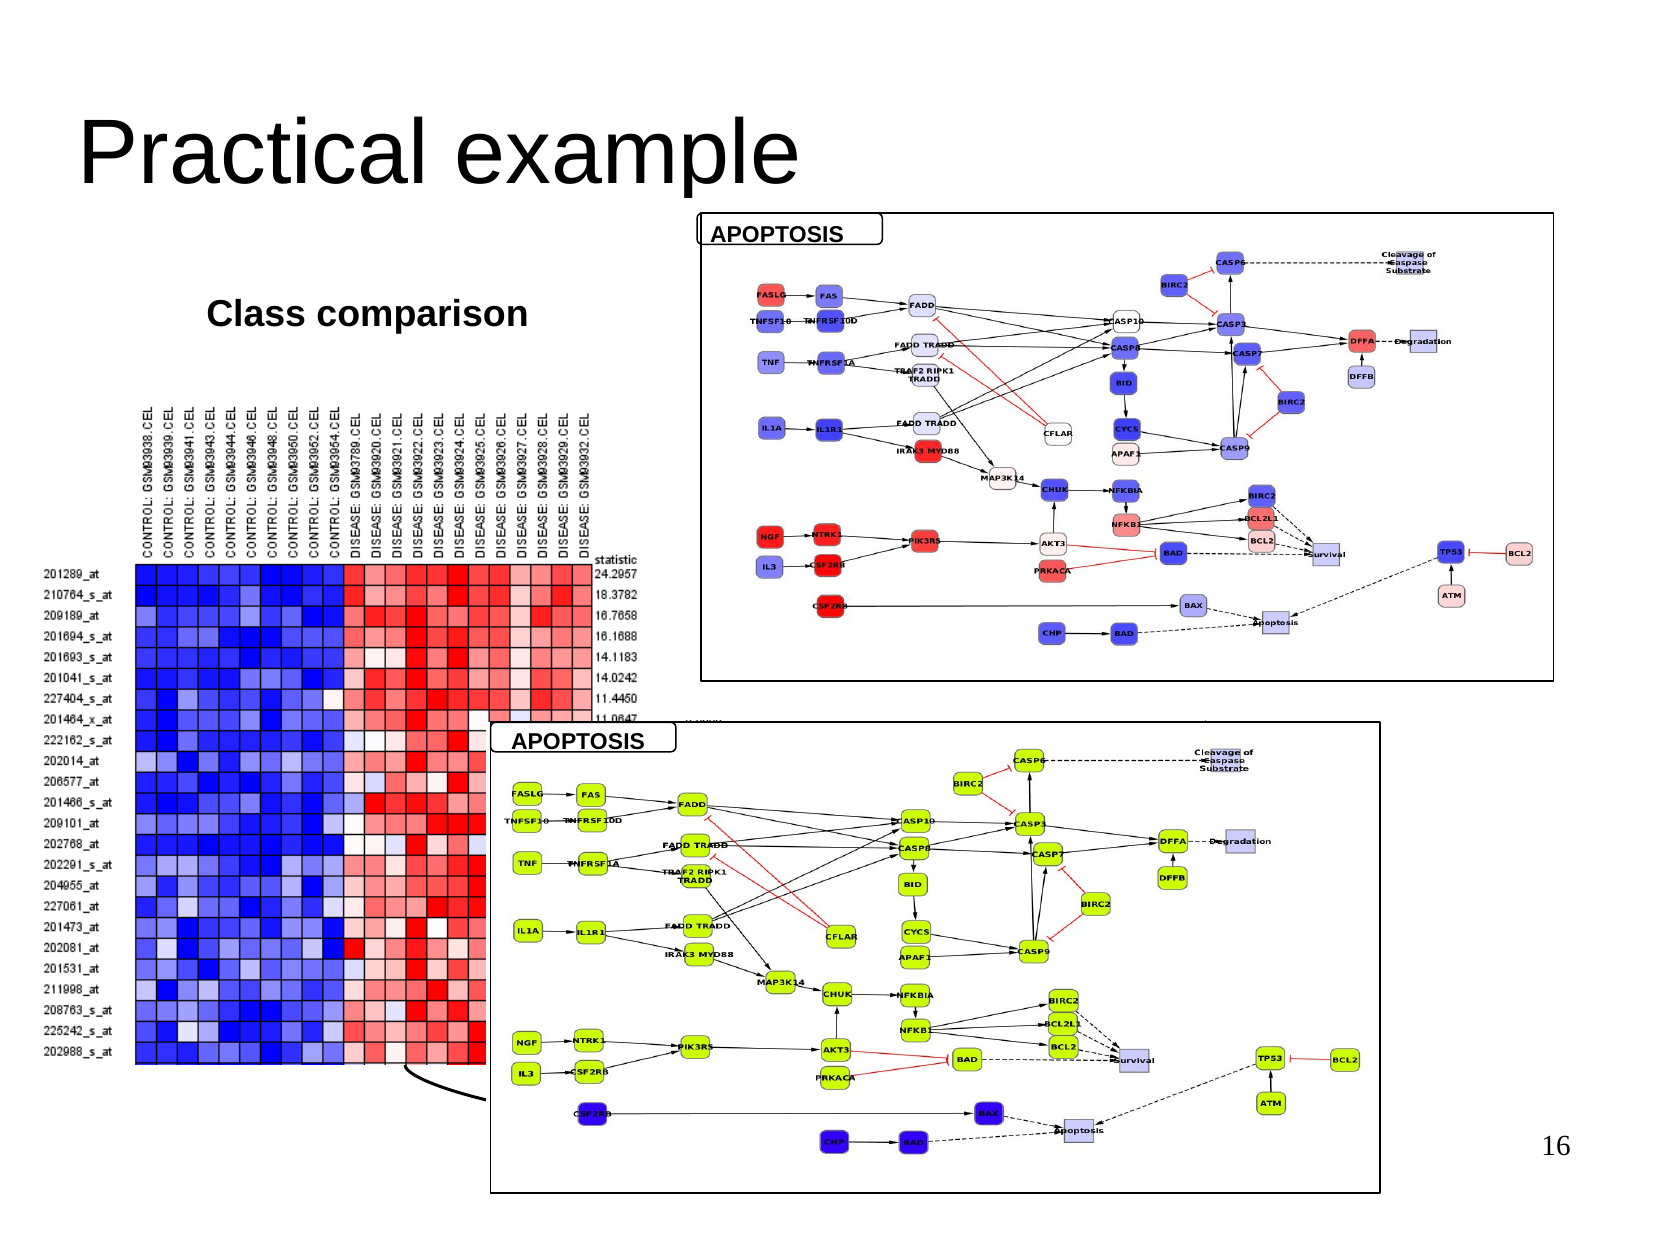

Practical example
APOPTOSIS
Class comparison
APOPTOSIS
16